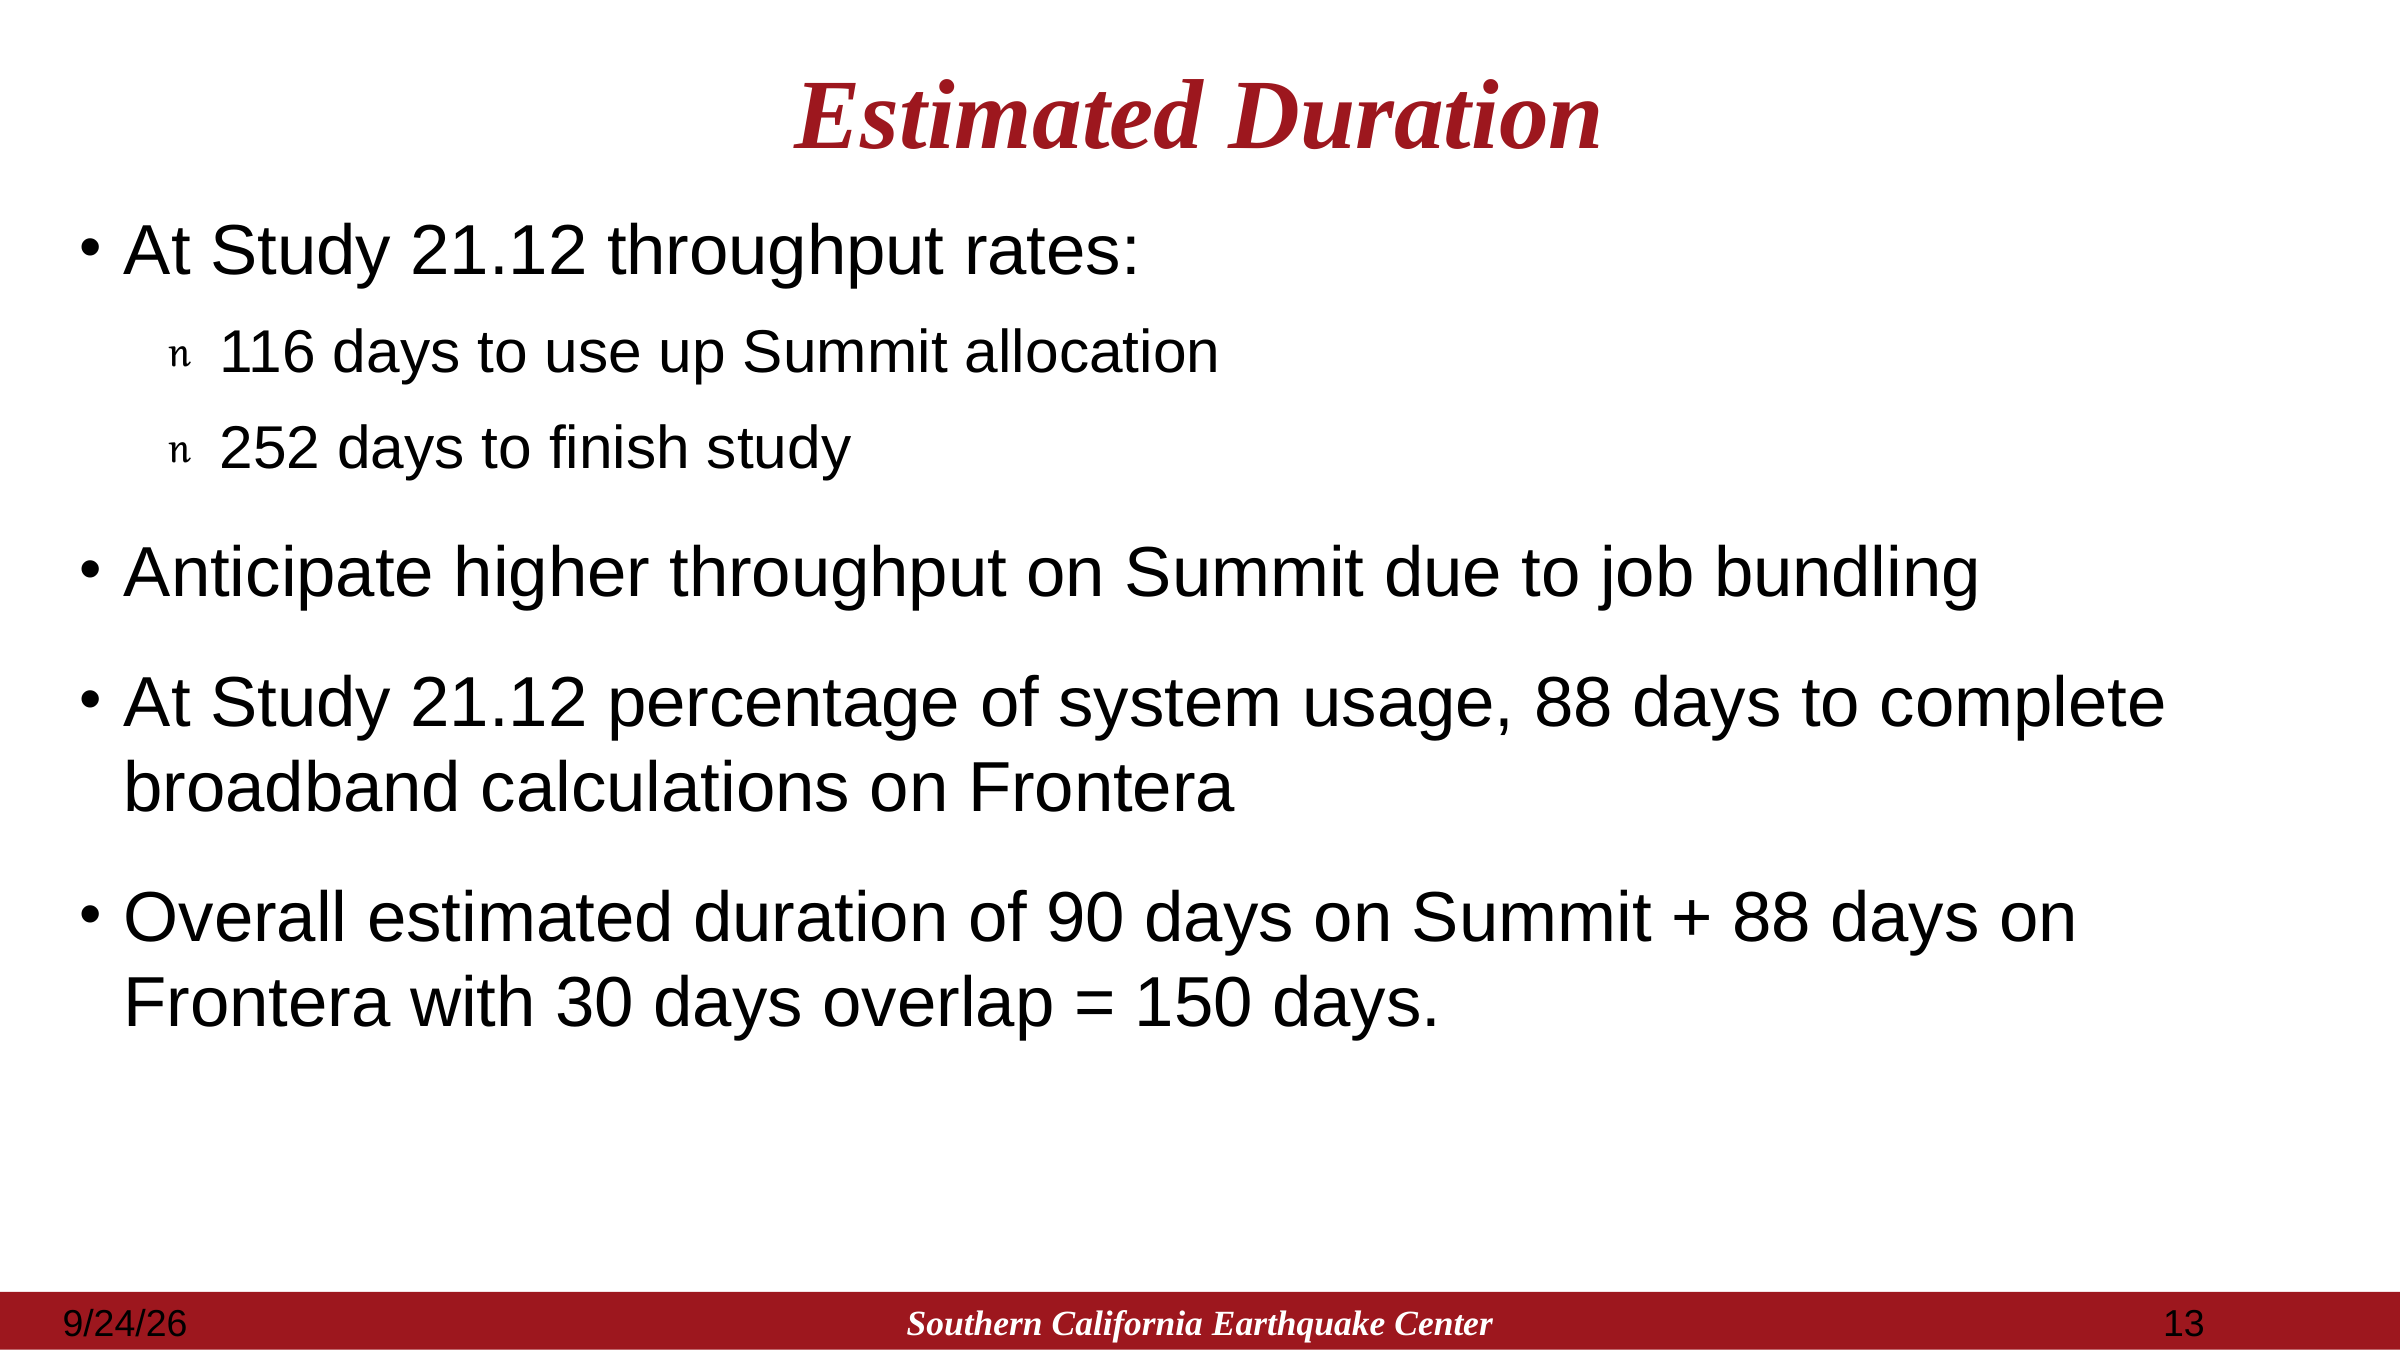

Estimated Duration
At Study 21.12 throughput rates:
116 days to use up Summit allocation
252 days to finish study
Anticipate higher throughput on Summit due to job bundling
At Study 21.12 percentage of system usage, 88 days to complete broadband calculations on Frontera
Overall estimated duration of 90 days on Summit + 88 days on Frontera with 30 days overlap = 150 days.
Southern California Earthquake Center